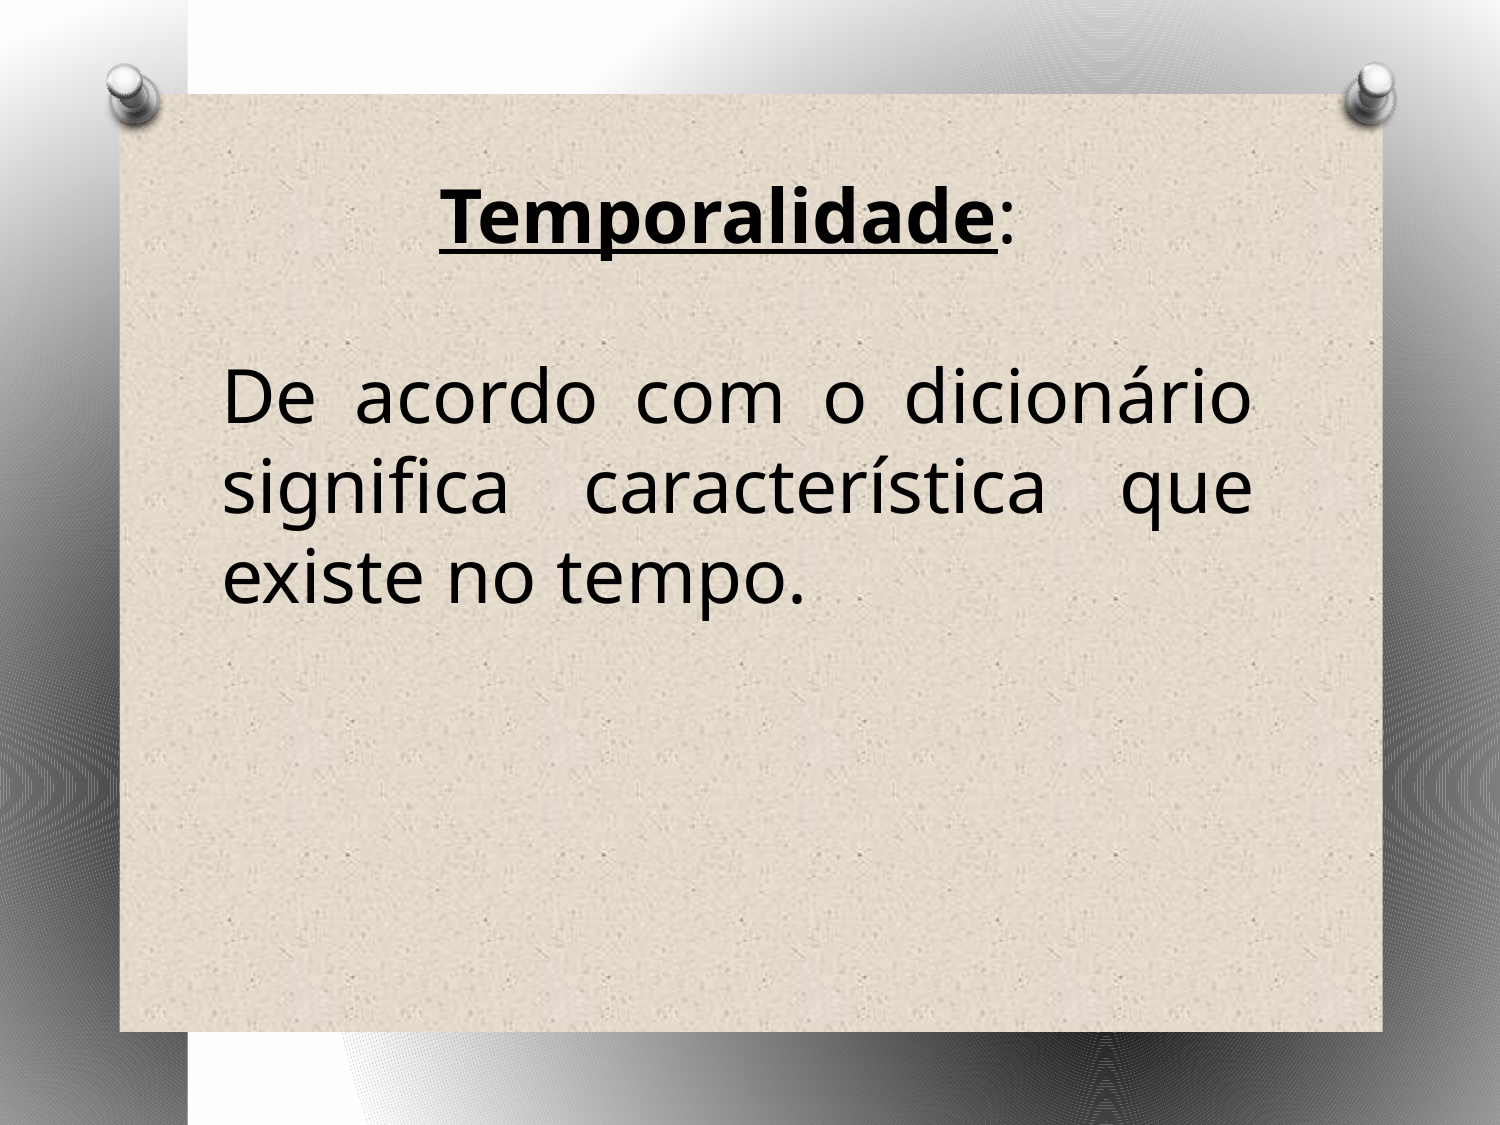

Temporalidade:
De acordo com o dicionário significa característica que existe no tempo.